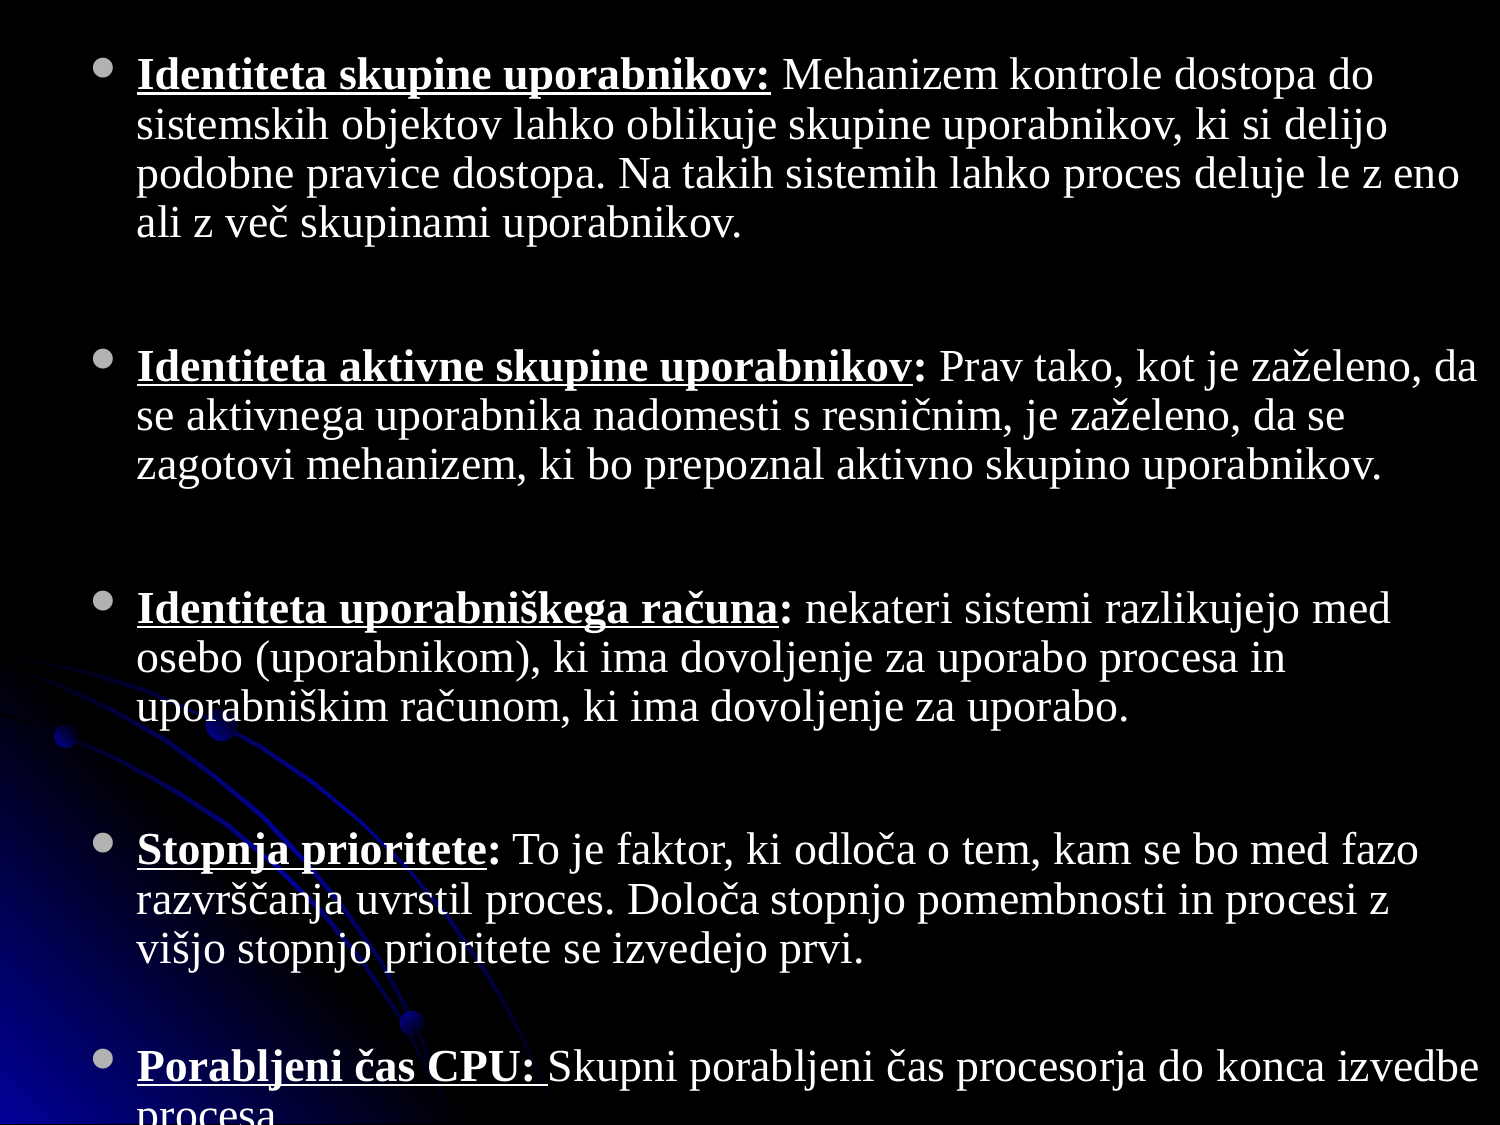

# Identiteta skupine uporabnikov: Mehanizem kontrole dostopa do sistemskih objektov lahko oblikuje skupine uporabnikov, ki si delijo podobne pravice dostopa. Na takih sistemih lahko proces deluje le z eno ali z več skupinami uporabnikov.
Identiteta aktivne skupine uporabnikov: Prav tako, kot je zaželeno, da se aktivnega uporabnika nadomesti s resničnim, je zaželeno, da se zagotovi mehanizem, ki bo prepoznal aktivno skupino uporabnikov.
Identiteta uporabniškega računa: nekateri sistemi razlikujejo med osebo (uporabnikom), ki ima dovoljenje za uporabo procesa in uporabniškim računom, ki ima dovoljenje za uporabo.
Stopnja prioritete: To je faktor, ki odloča o tem, kam se bo med fazo razvrščanja uvrstil proces. Določa stopnjo pomembnosti in procesi z višjo stopnjo prioritete se izvedejo prvi.
Porabljeni čas CPU: Skupni porabljeni čas procesorja do konca izvedbe procesa.